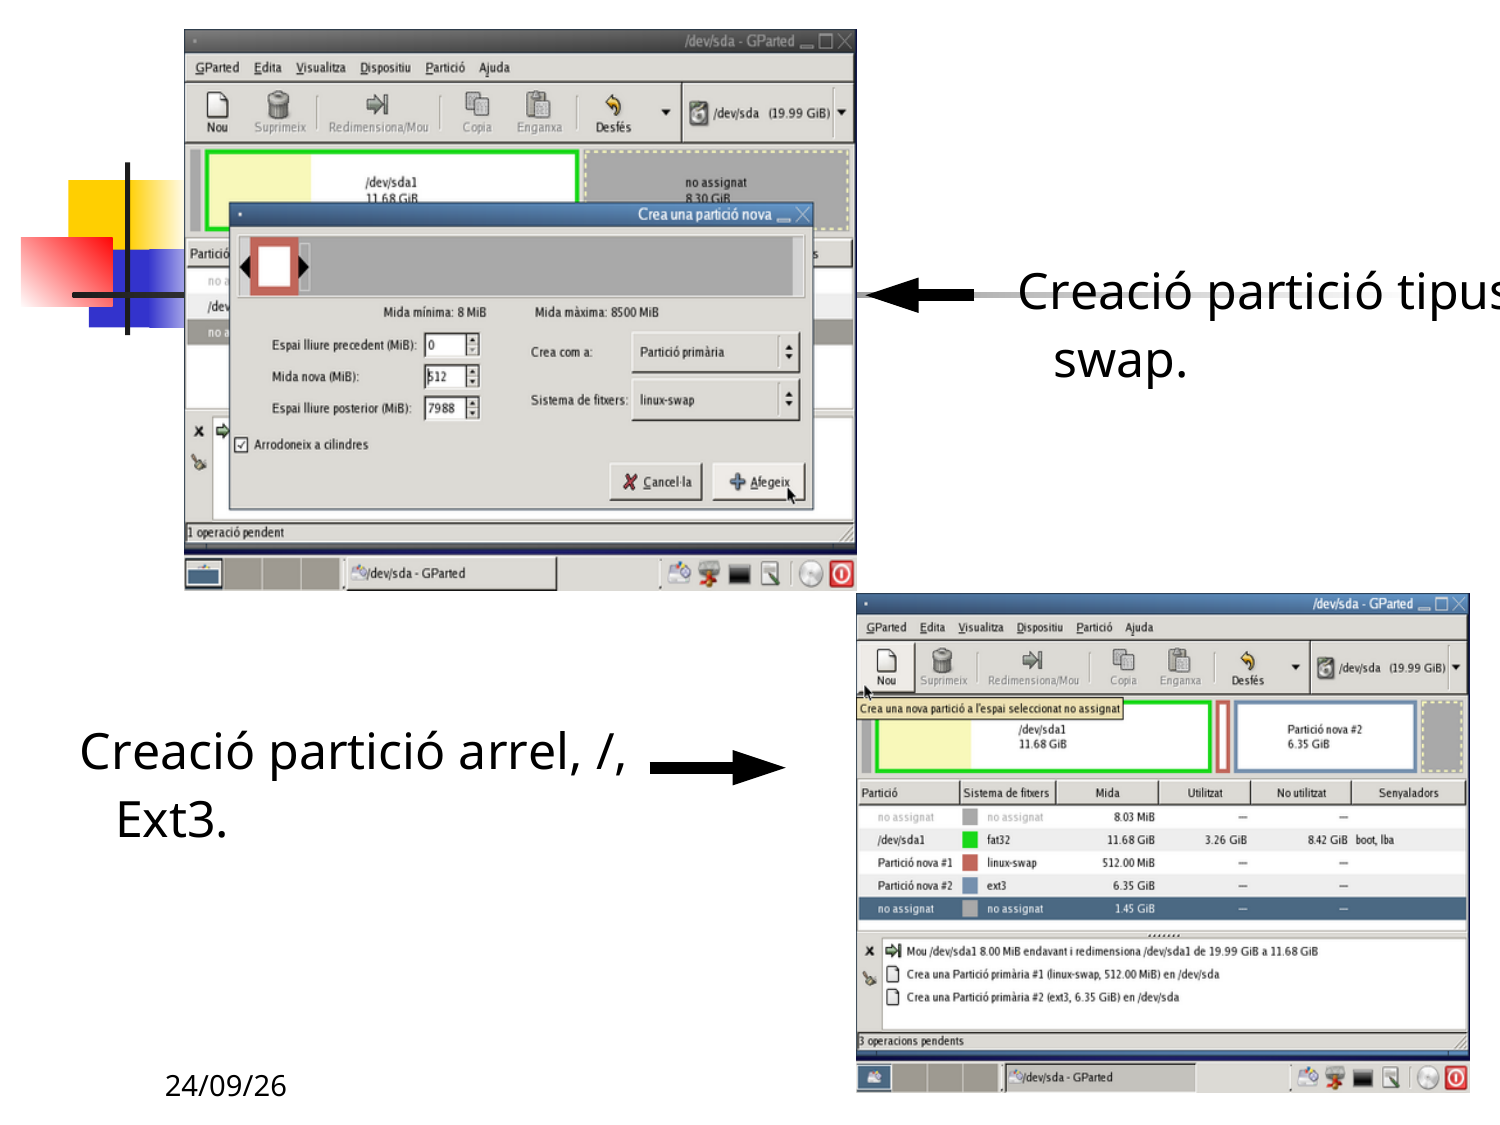

Creació partició tipus swap.
Creació partició arrel, /, Ext3.